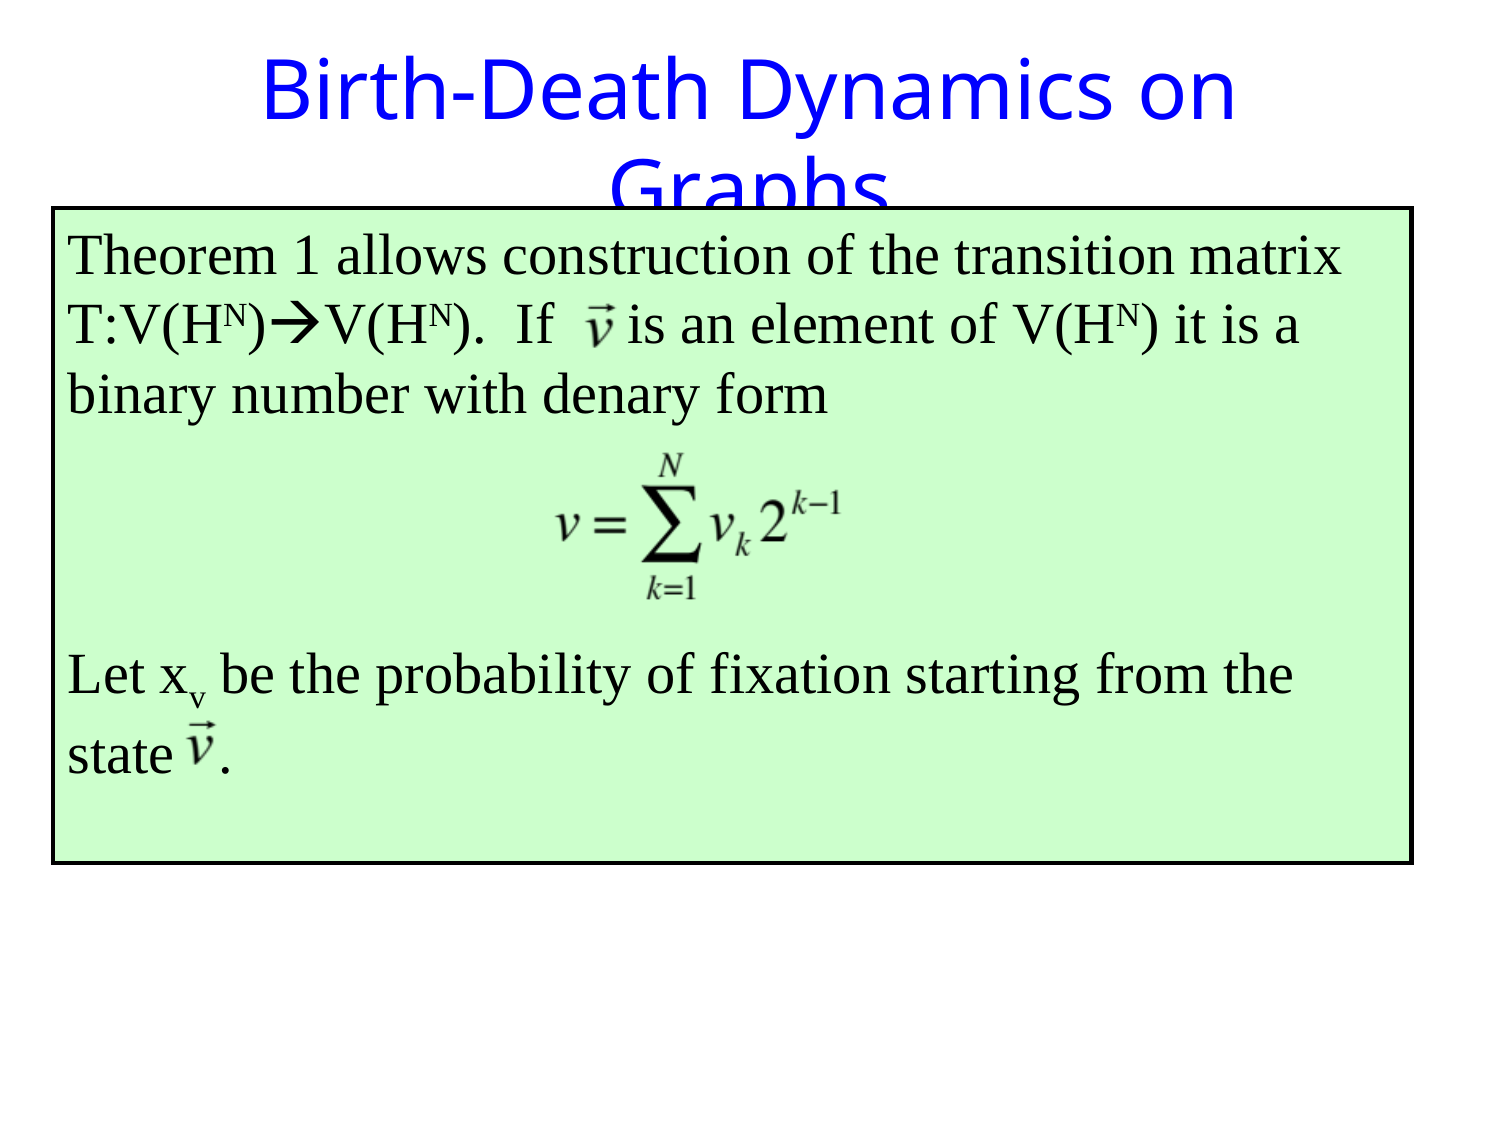

# Birth-Death Dynamics on Graphs
Theorem 1 allows construction of the transition matrix T:V(HN)V(HN). If is an element of V(HN) it is a binary number with denary form
Let xv be the probability of fixation starting from the state .